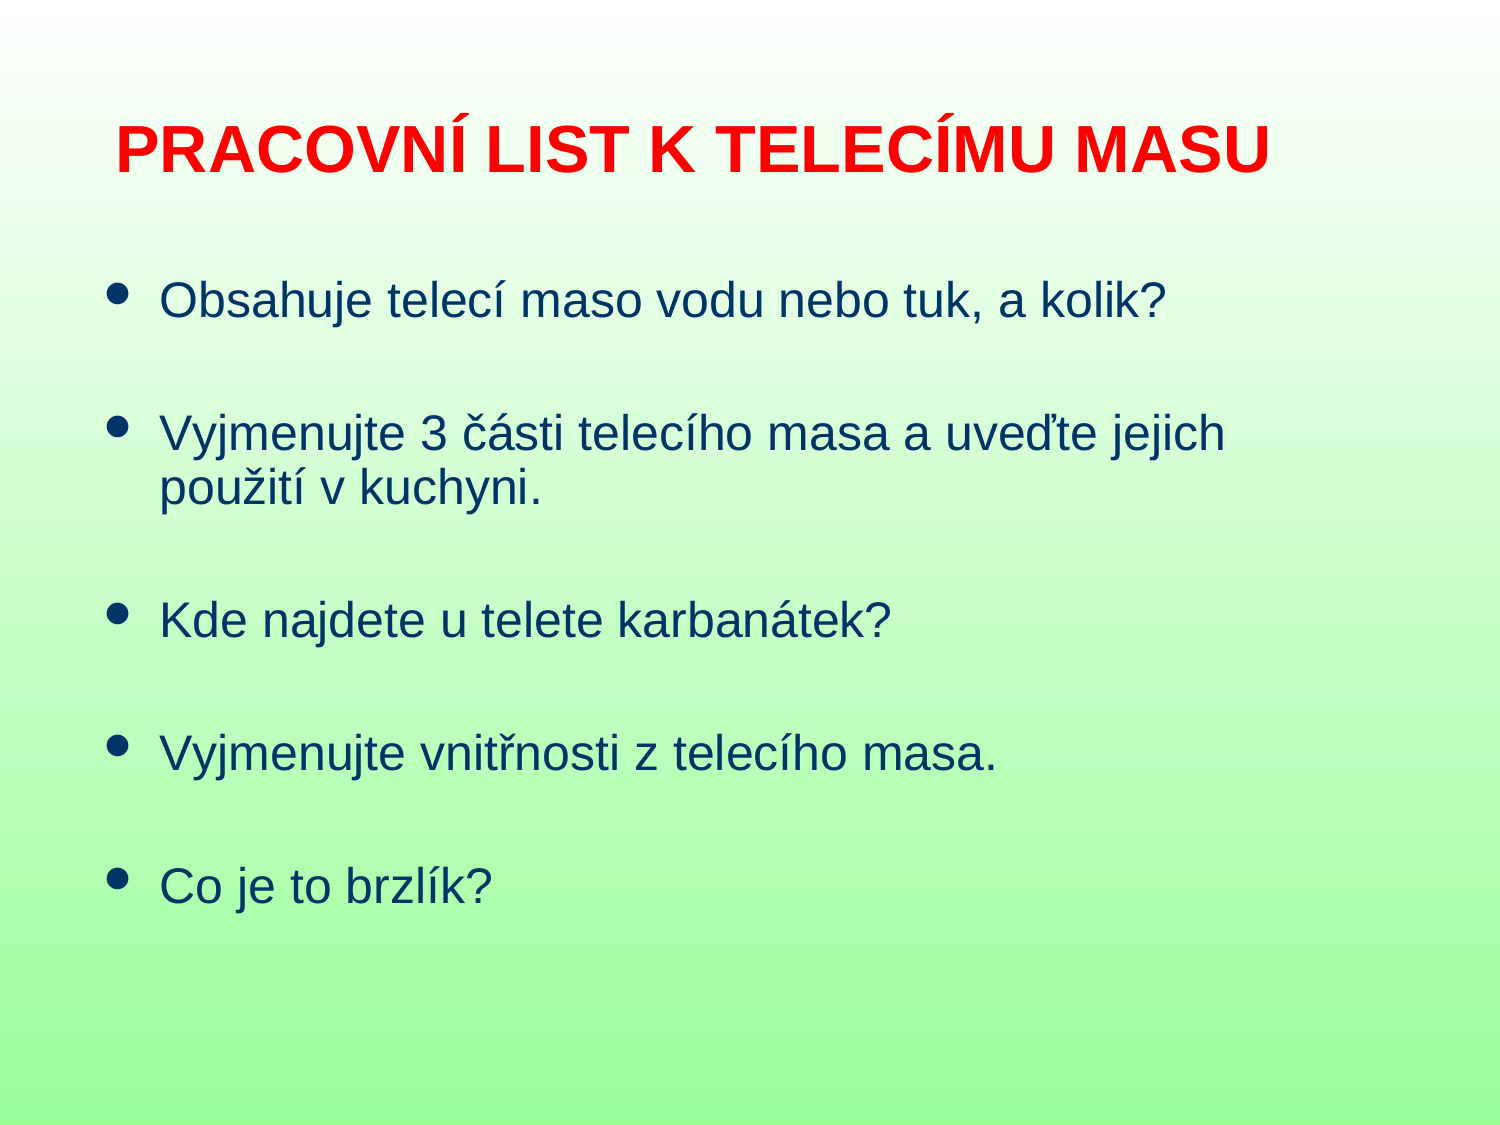

# PRACOVNÍ LIST K TELECÍMU MASU
Obsahuje telecí maso vodu nebo tuk, a kolik?
Vyjmenujte 3 části telecího masa a uveďte jejich použití v kuchyni.
Kde najdete u telete karbanátek?
Vyjmenujte vnitřnosti z telecího masa.
Co je to brzlík?